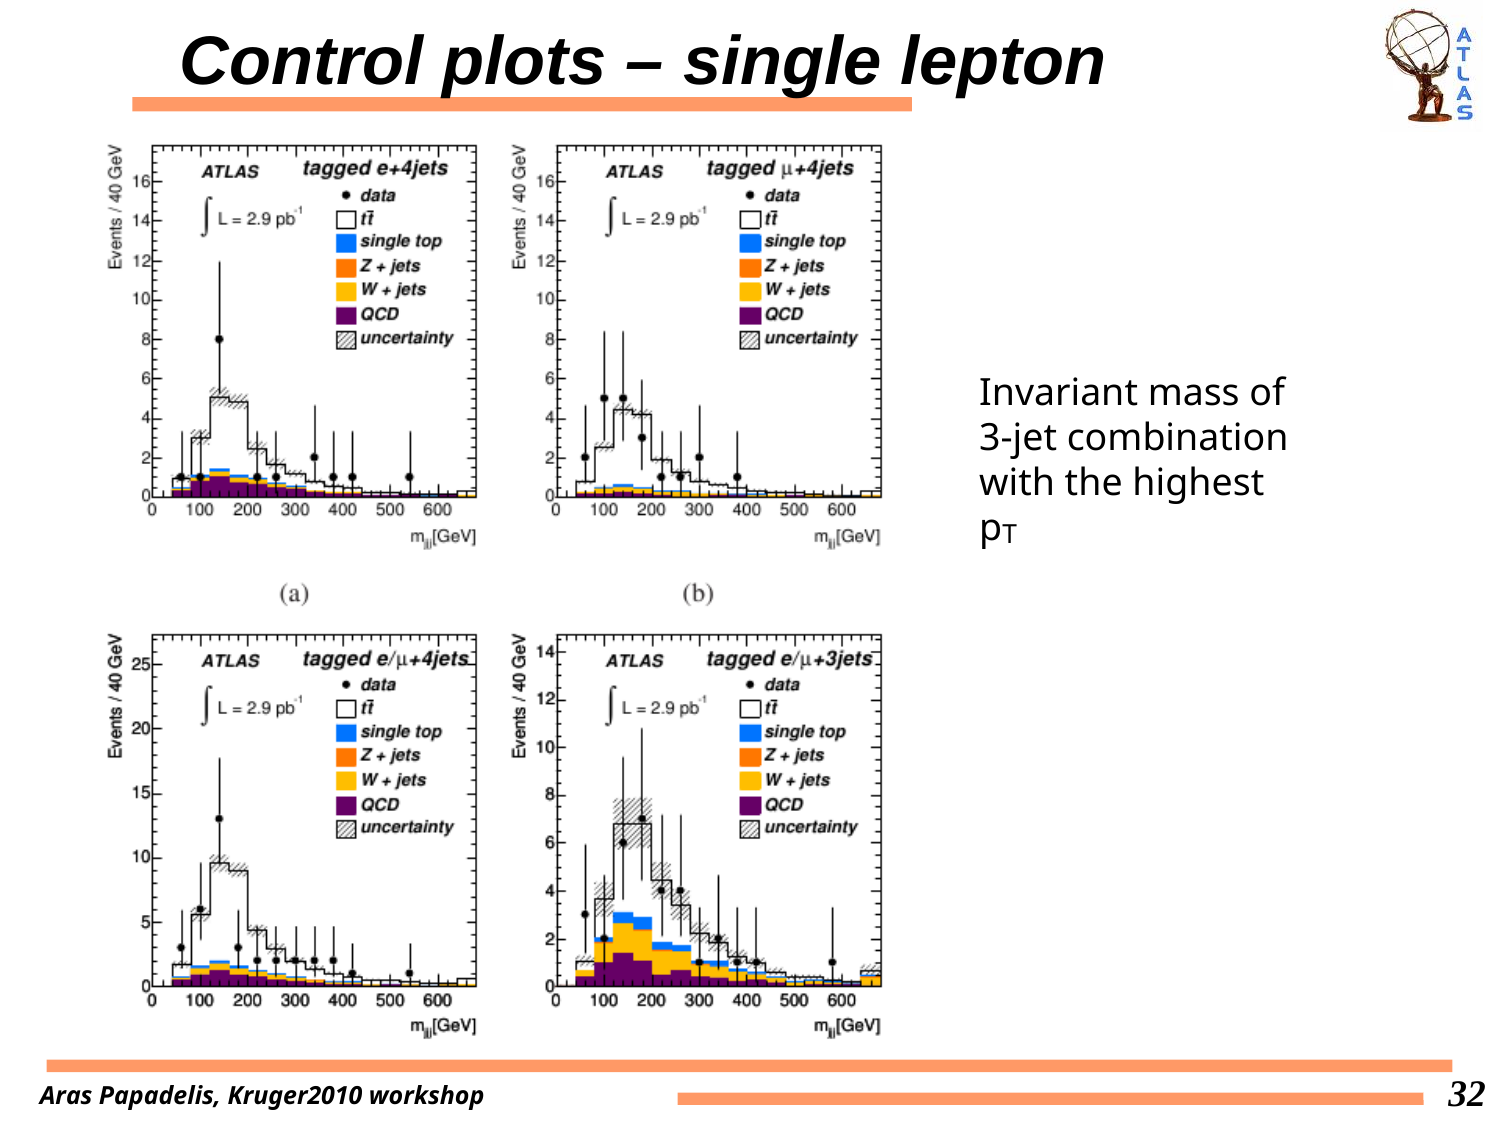

# Control plots – single lepton
Invariant mass of 3-jet combination with the highest pT